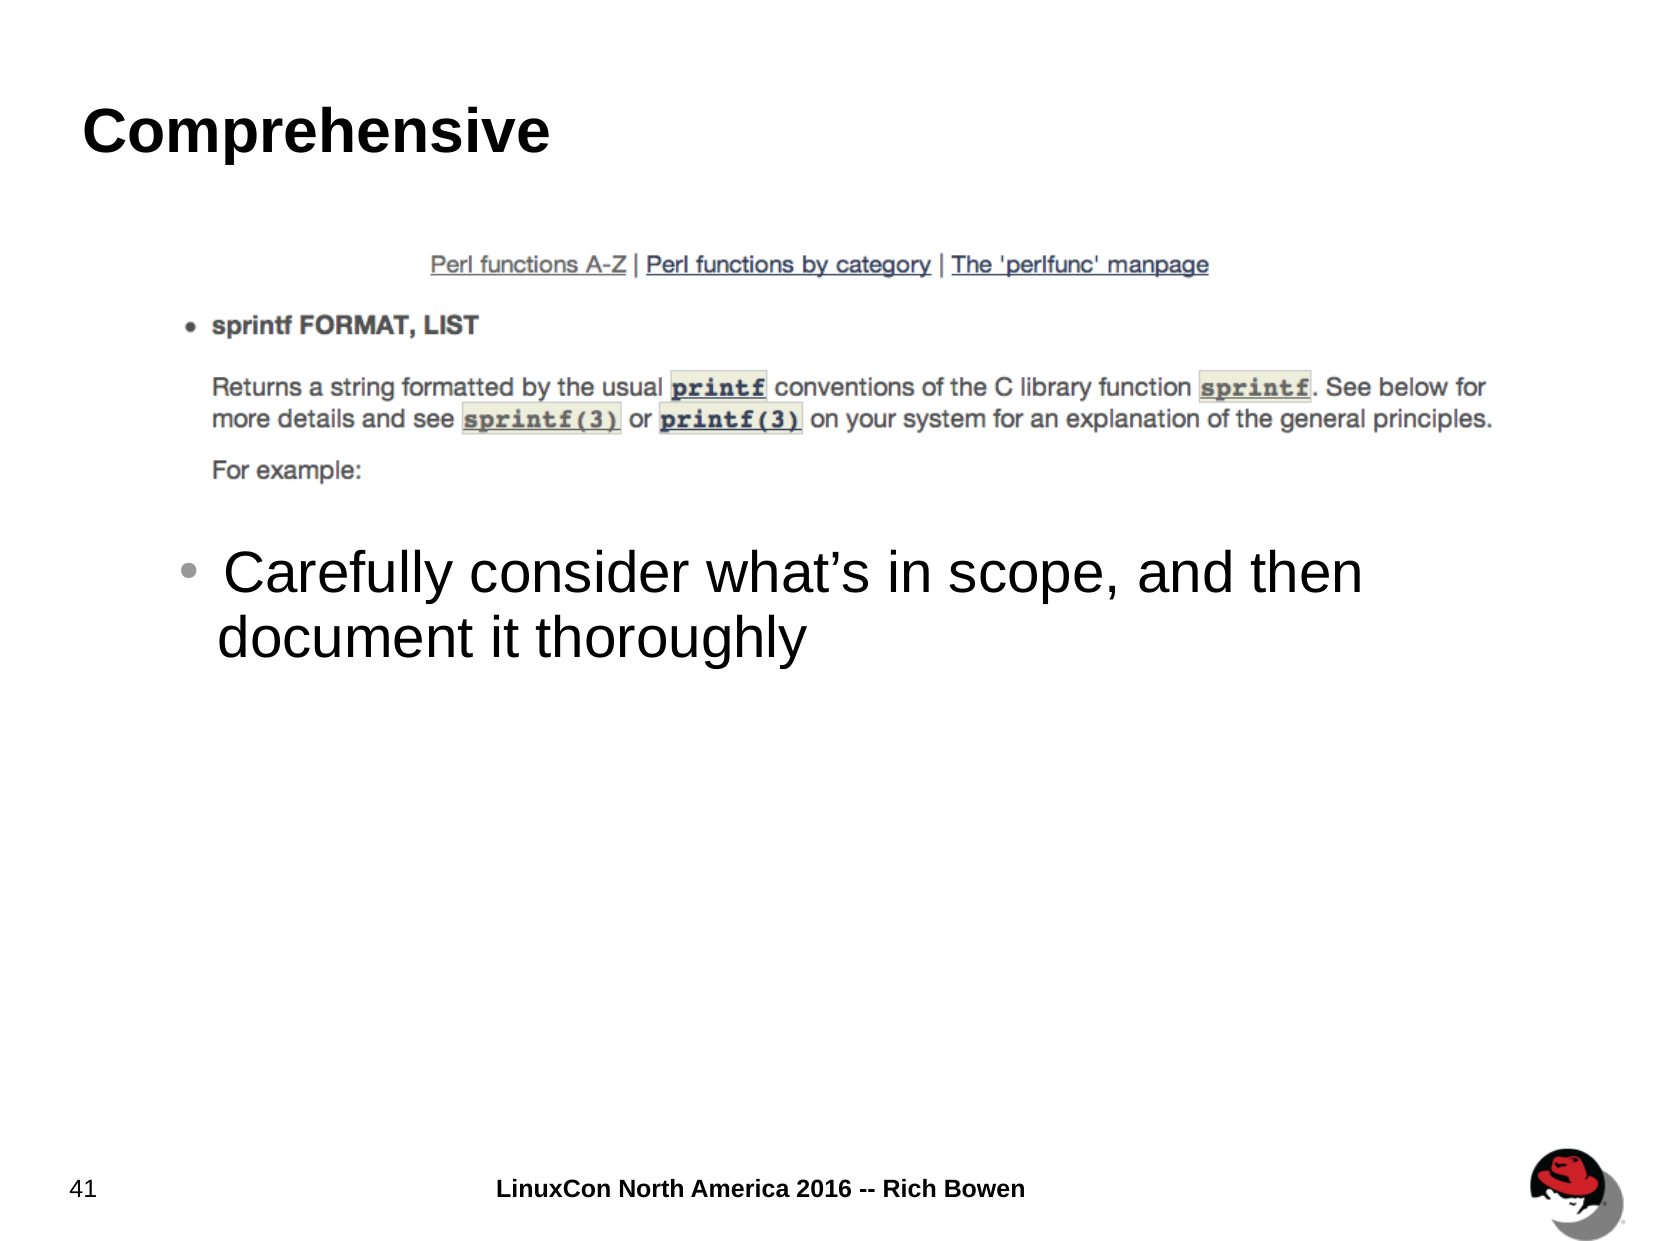

# Comprehensive
Carefully consider what’s in scope, and then document it thoroughly